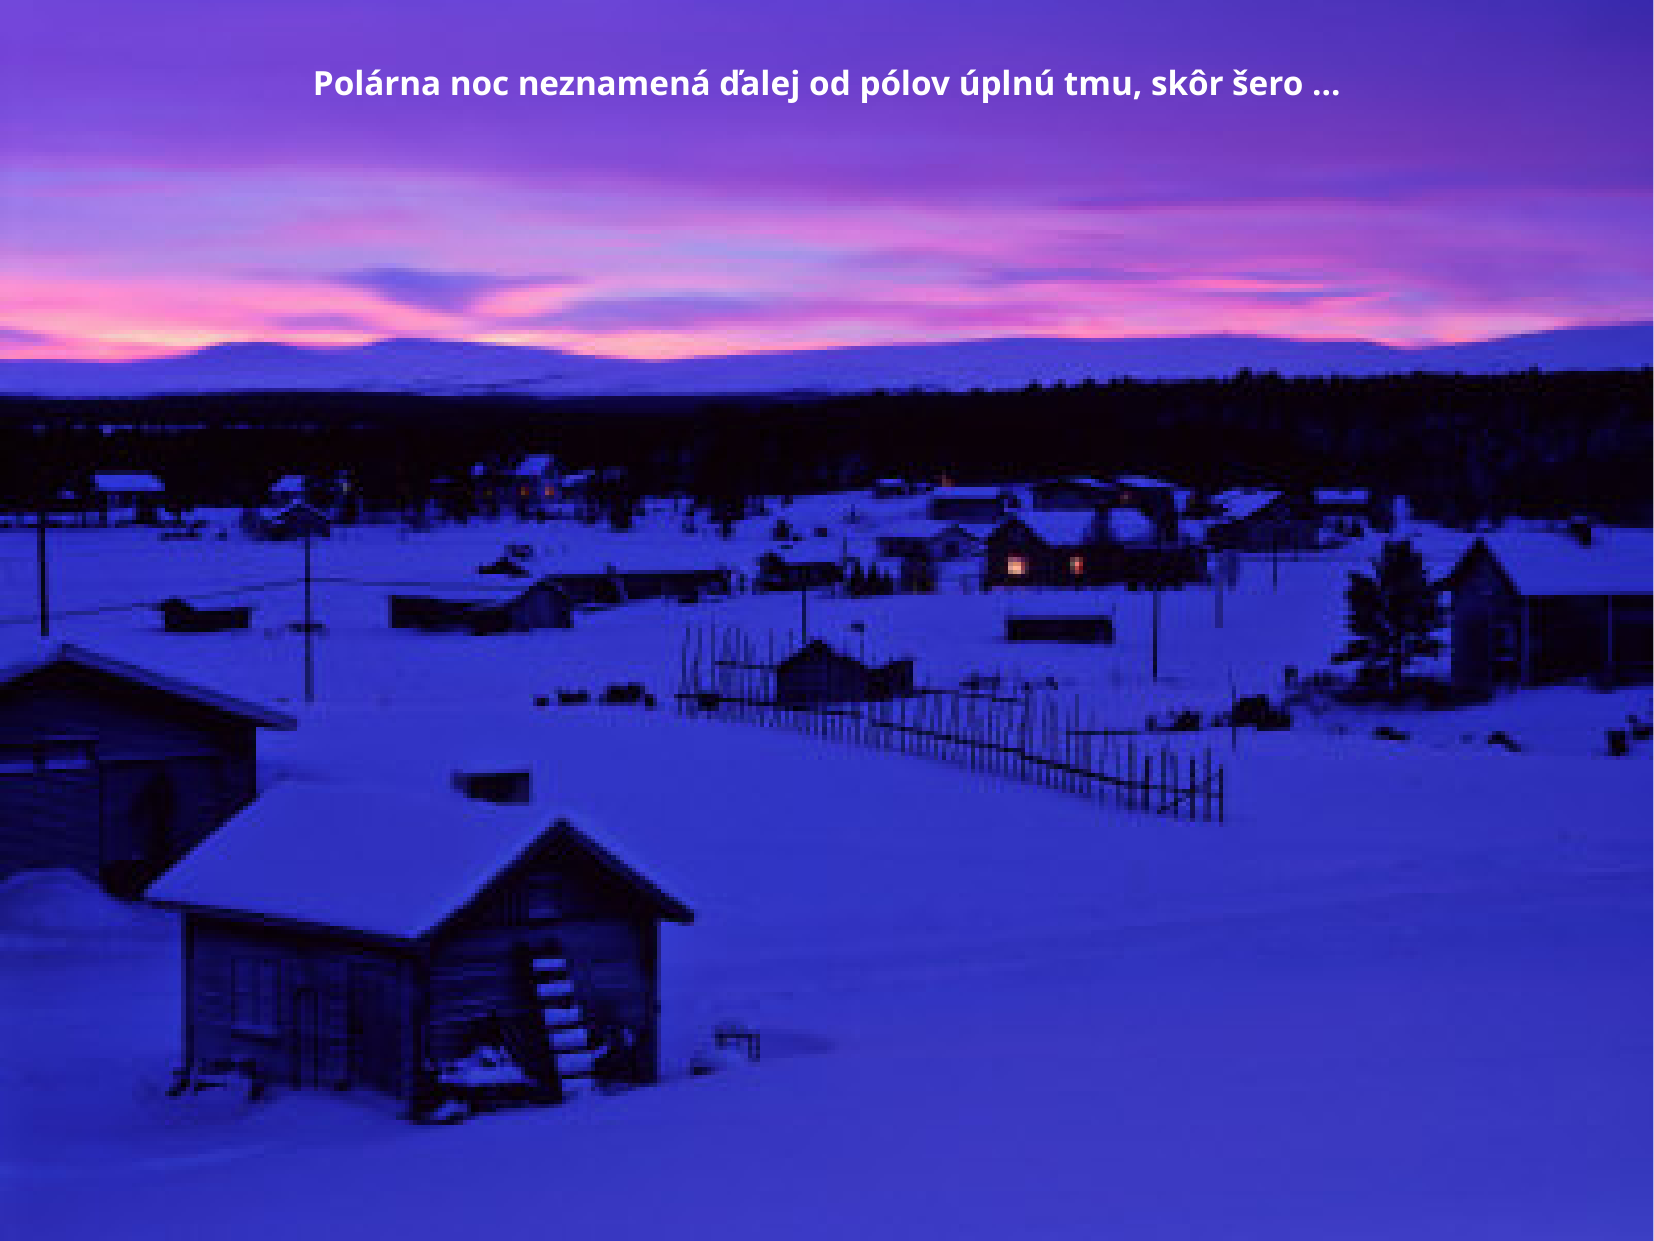

Polárna noc neznamená ďalej od pólov úplnú tmu, skôr šero ...